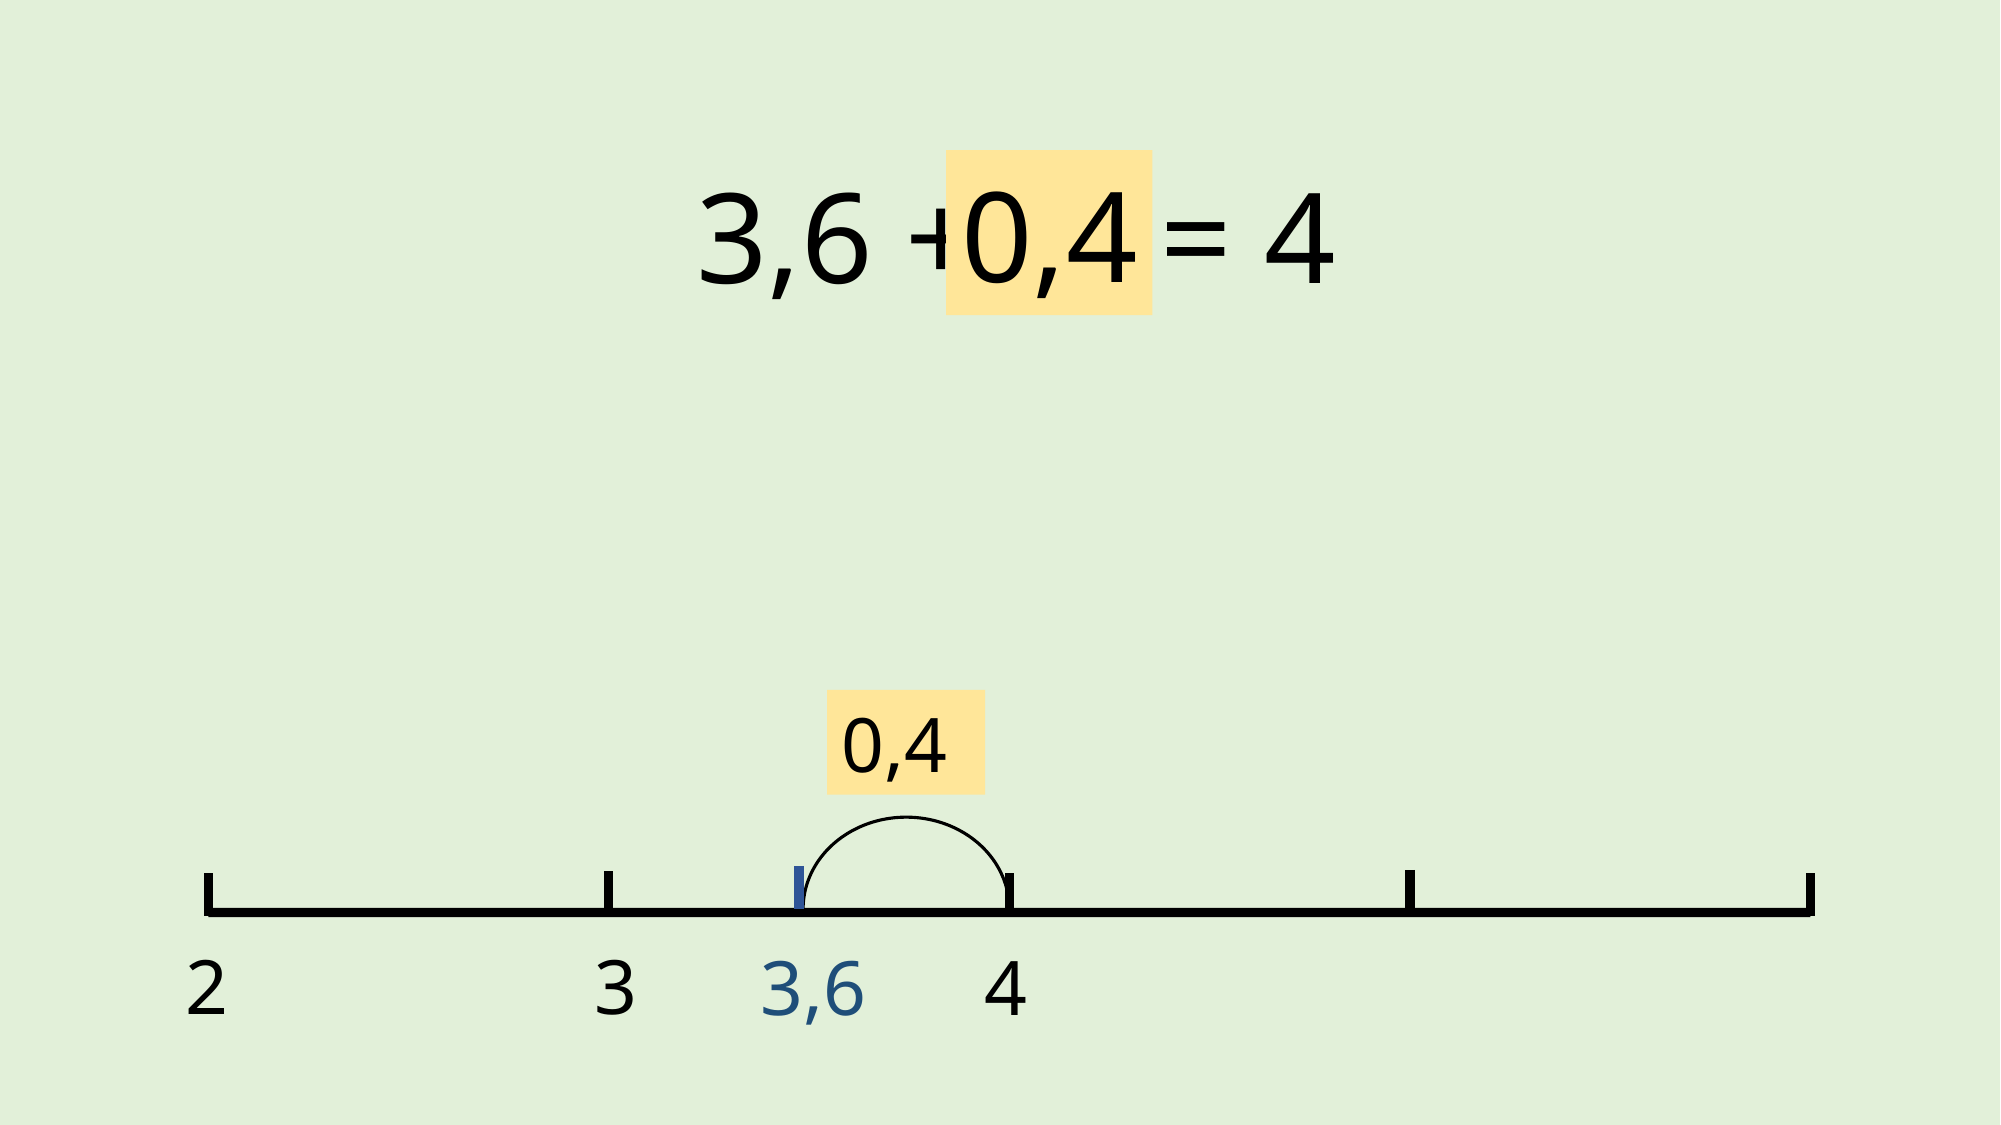

0,4
3,6 + ? = 4
0,4
2
3
3,6
4